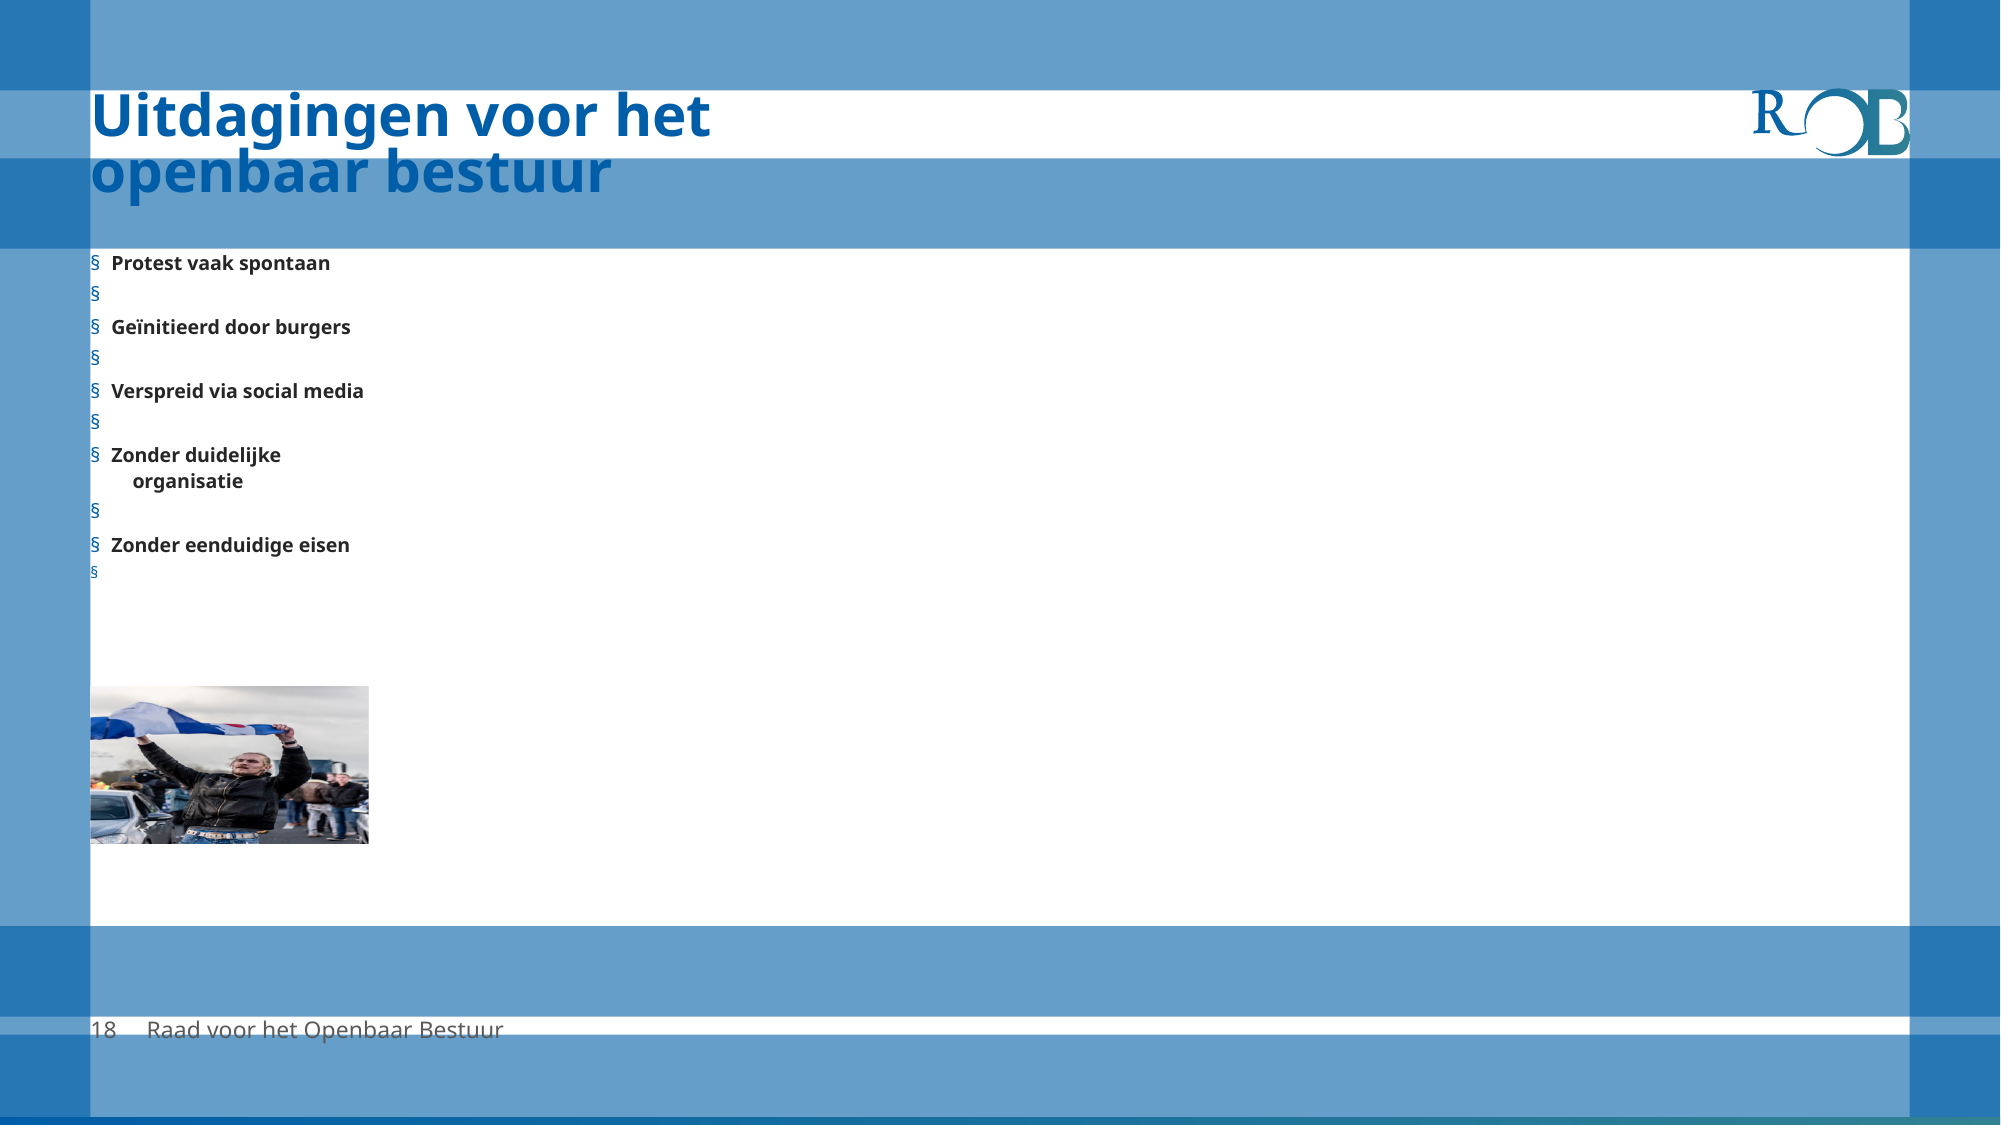

# Uitdagingen voor het openbaar bestuur
Protest vaak spontaan
Geïnitieerd door burgers
Verspreid via social media
Zonder duidelijke organisatie
Zonder eenduidige eisen
Raad voor het Openbaar Bestuur